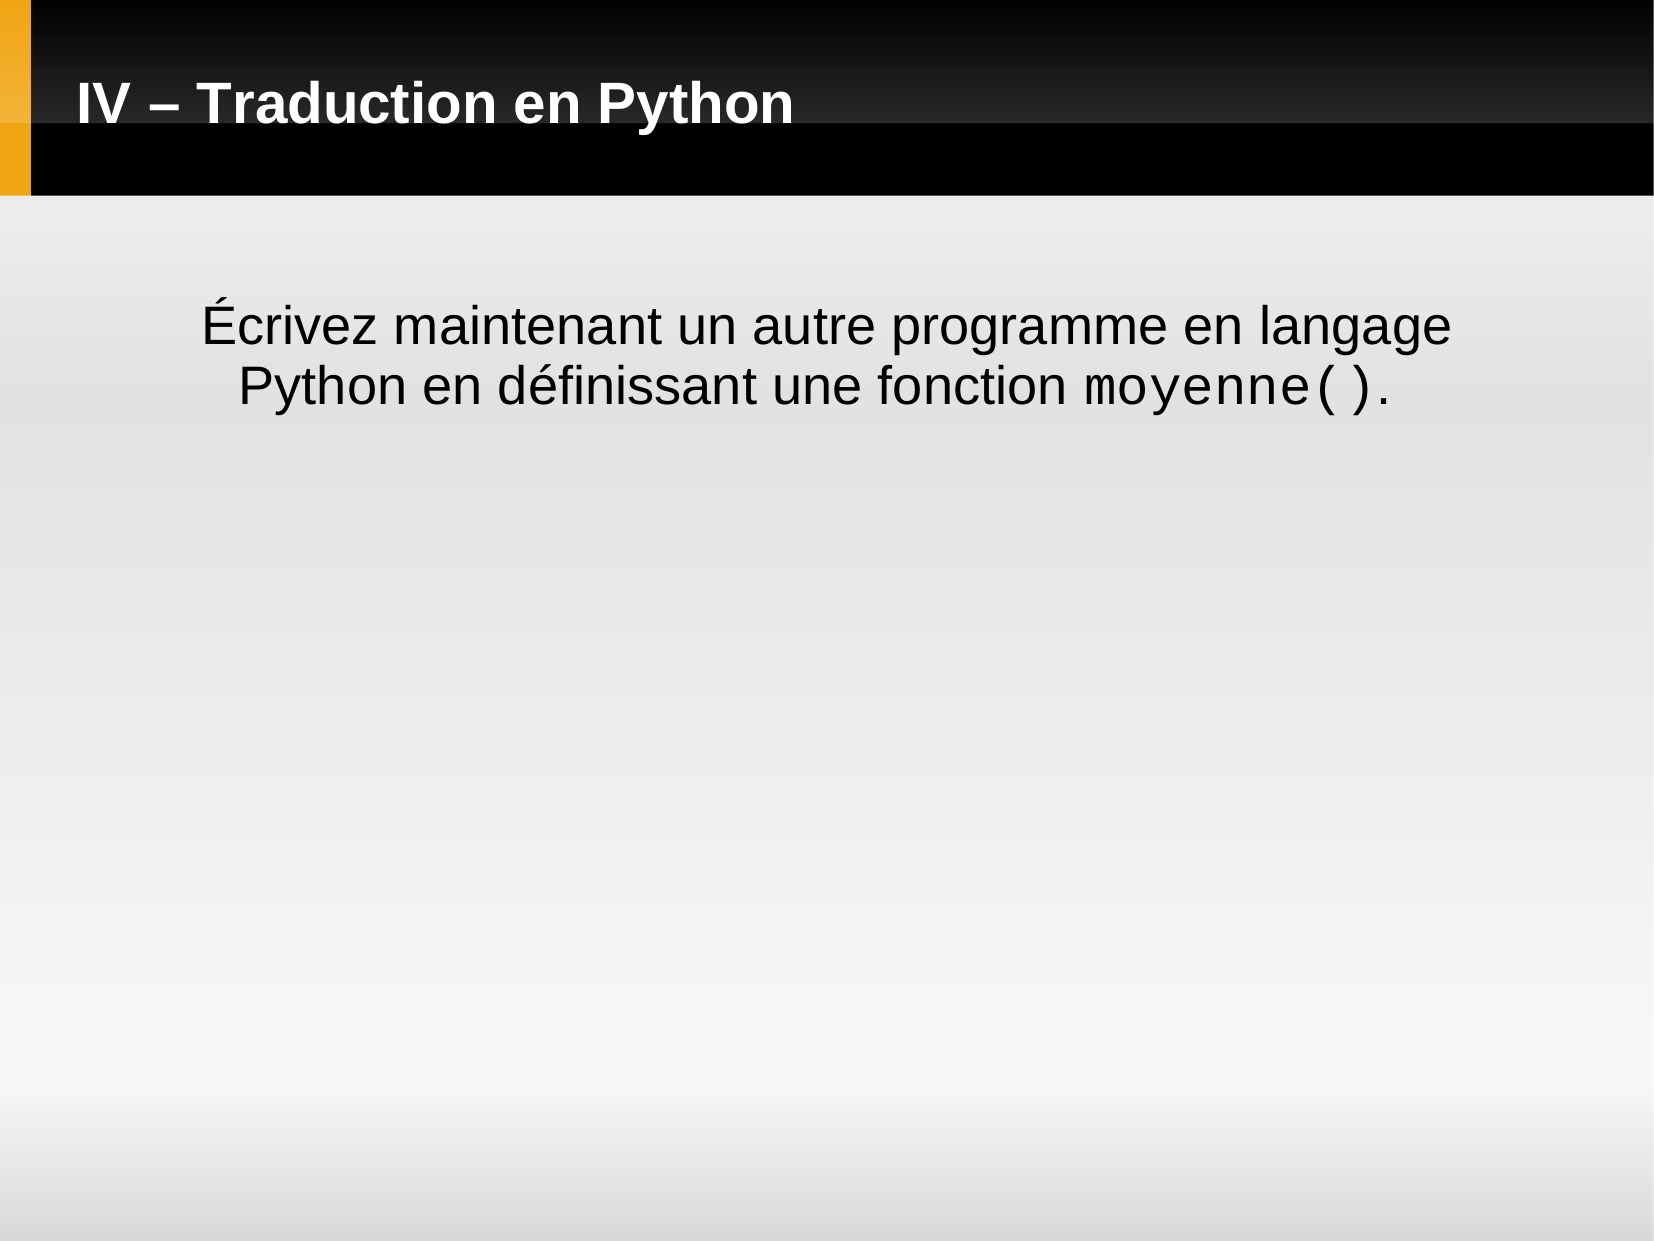

IV – Traduction en Python
# Écrivez maintenant un autre programme en langage Python en définissant une fonction moyenne().